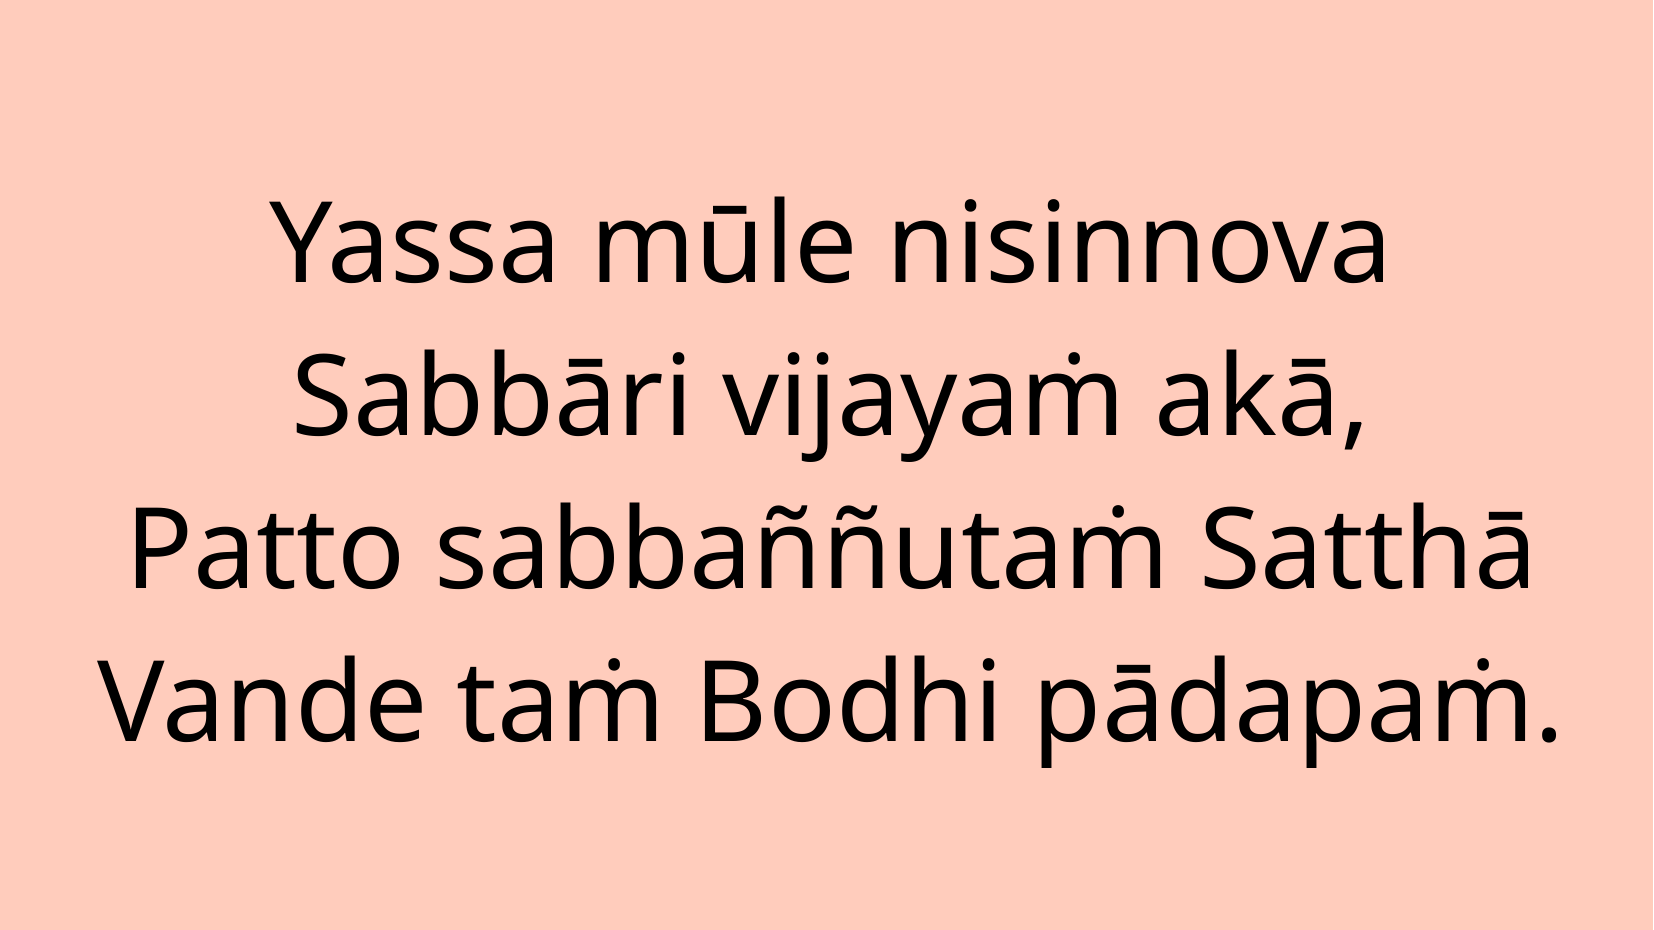

# Yassa mūle nisinnova
Sabbāri vijayaṁ akā,
Patto sabbaññutaṁ Satthā
Vande taṁ Bodhi pādapaṁ.